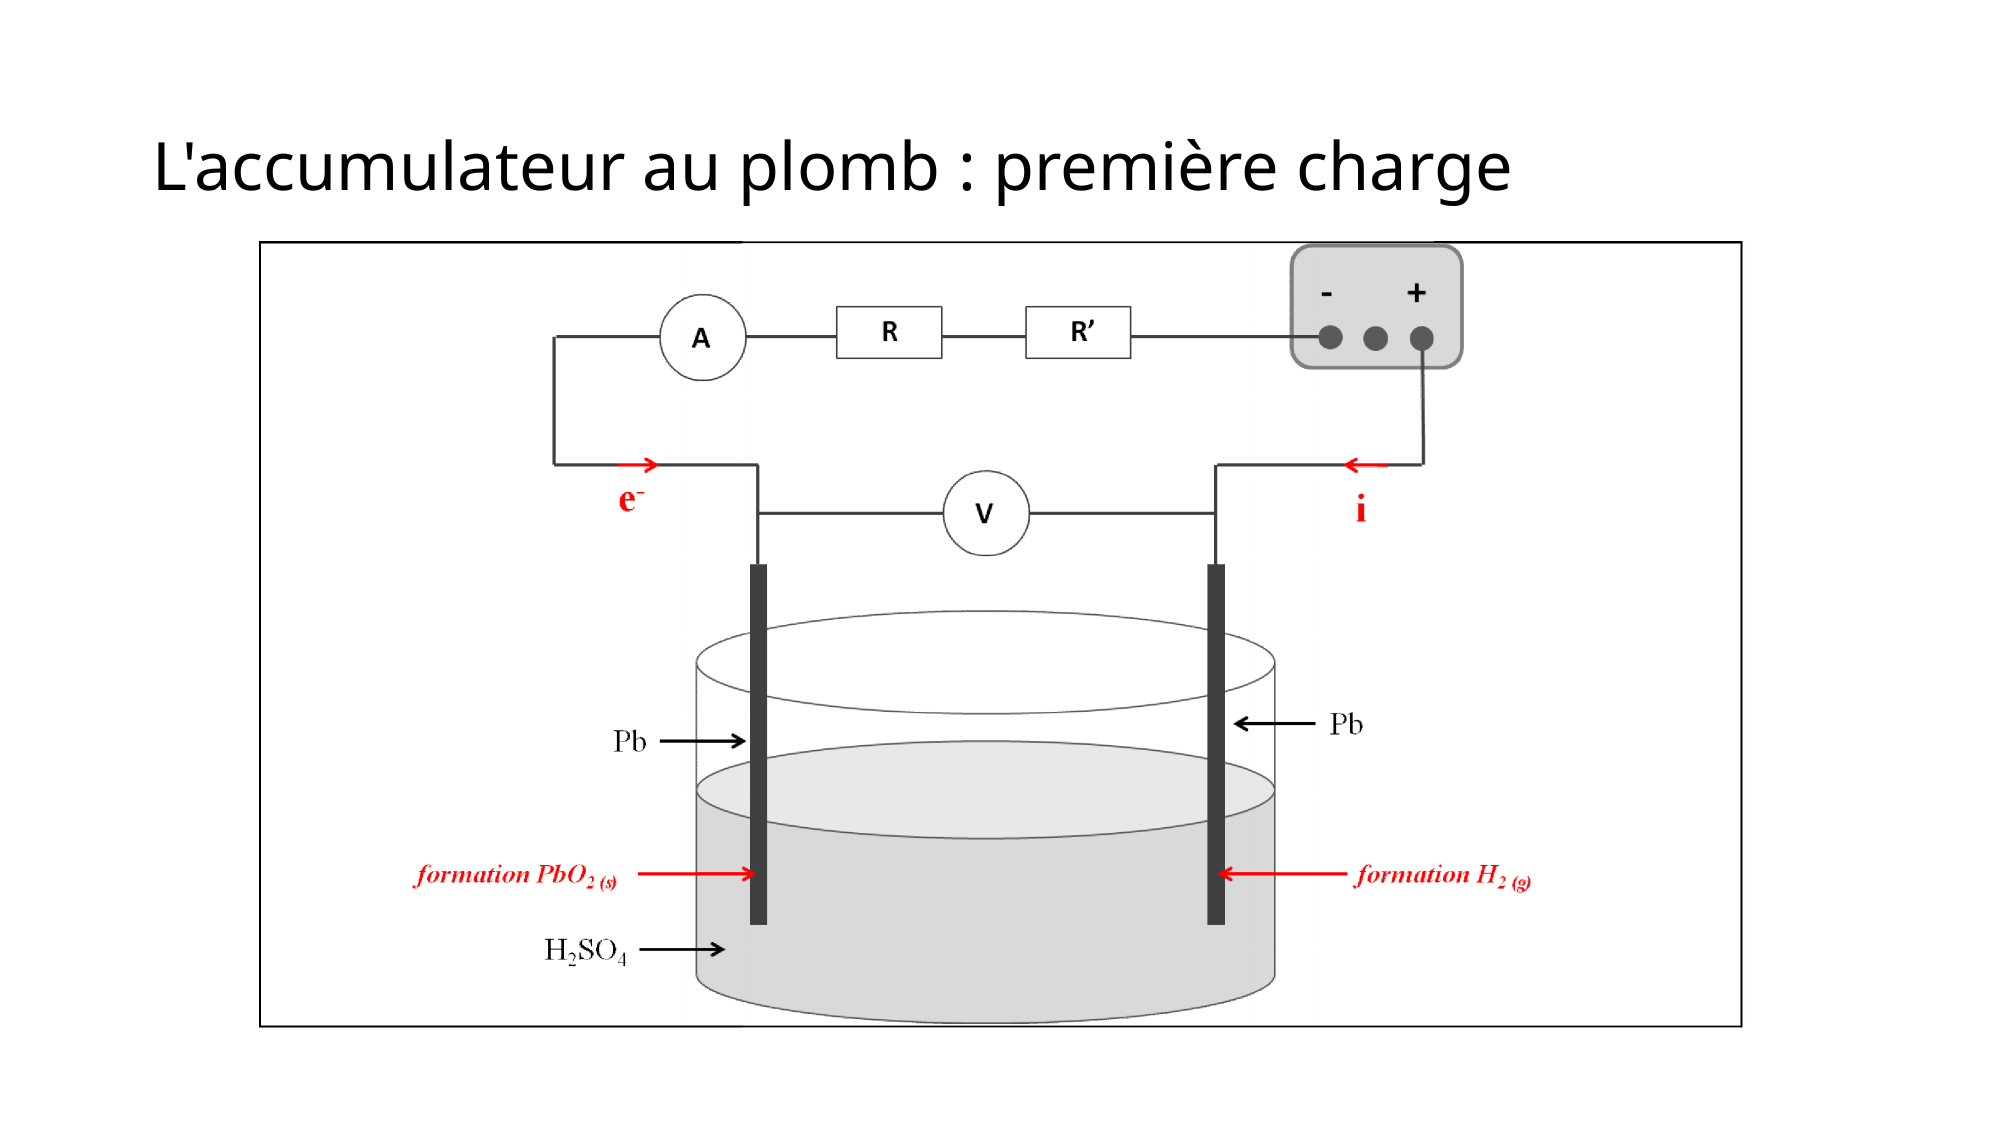

# L'accumulateur au plomb : première charge